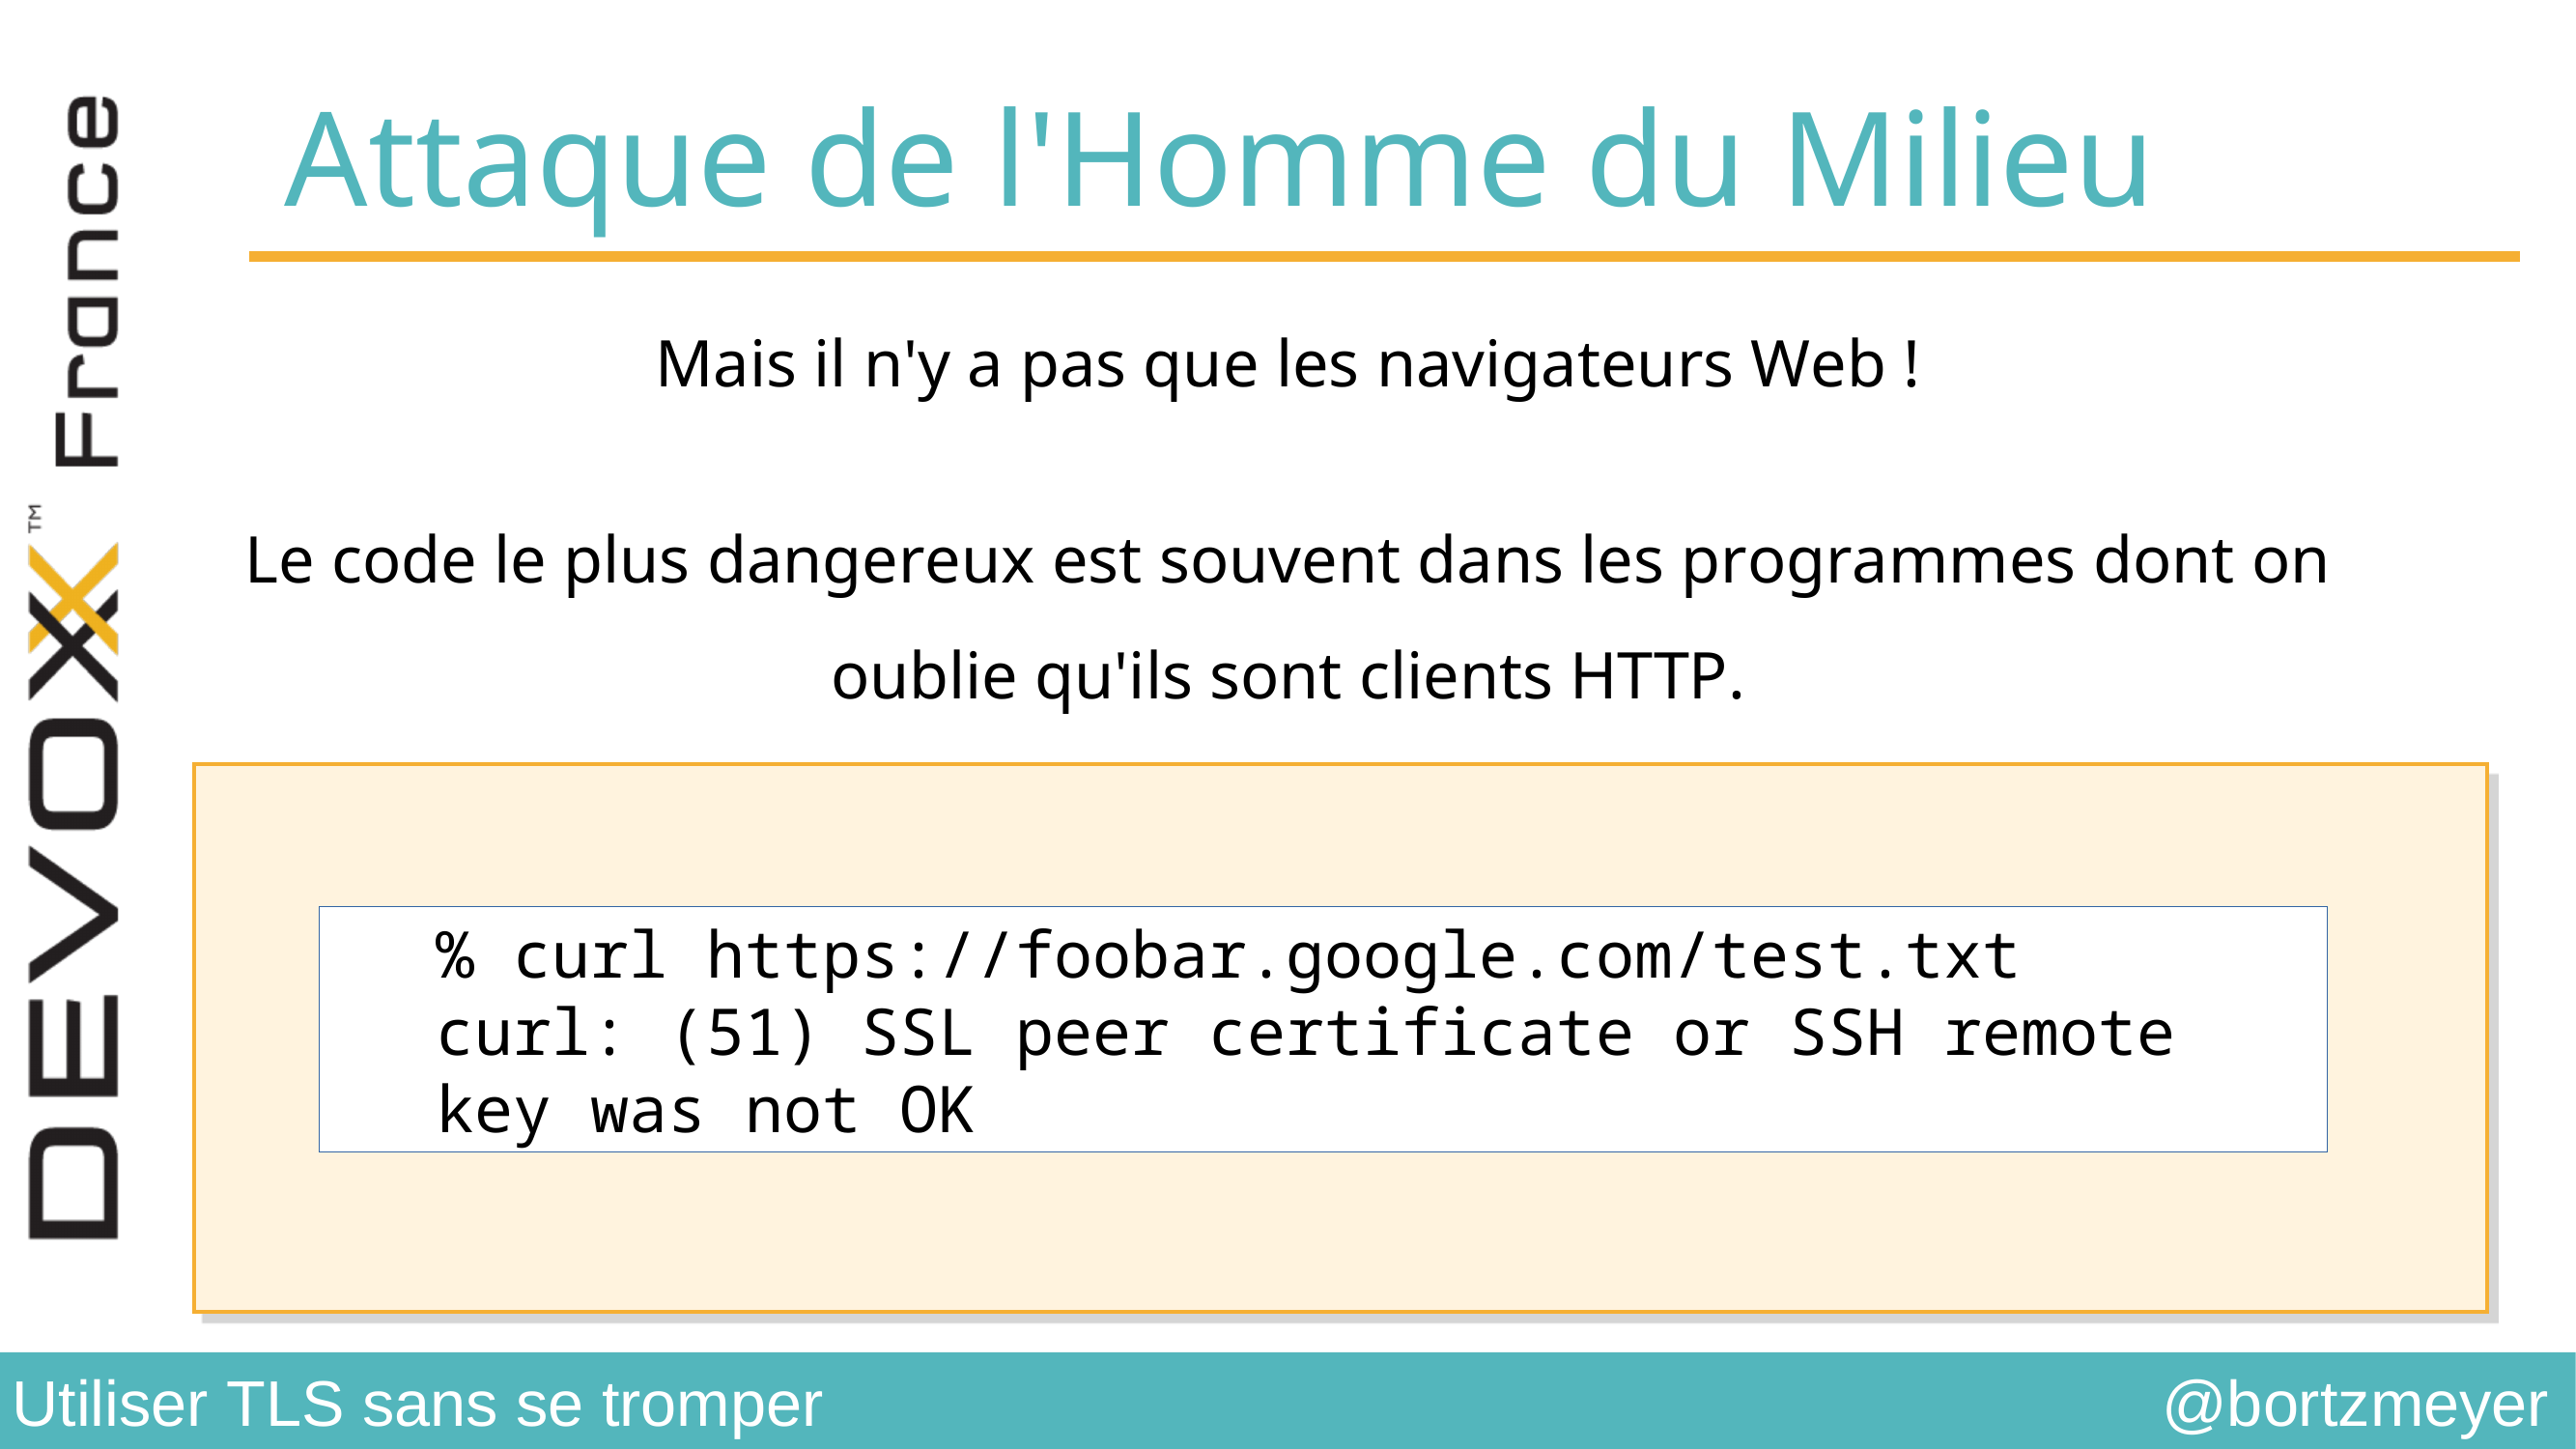

Attaque de l'Homme du Milieu
Mais il n'y a pas que les navigateurs Web !
Le code le plus dangereux est souvent dans les programmes dont on oublie qu'ils sont clients HTTP.
% curl https://foobar.google.com/test.txt
curl: (51) SSL peer certificate or SSH remote key was not OK